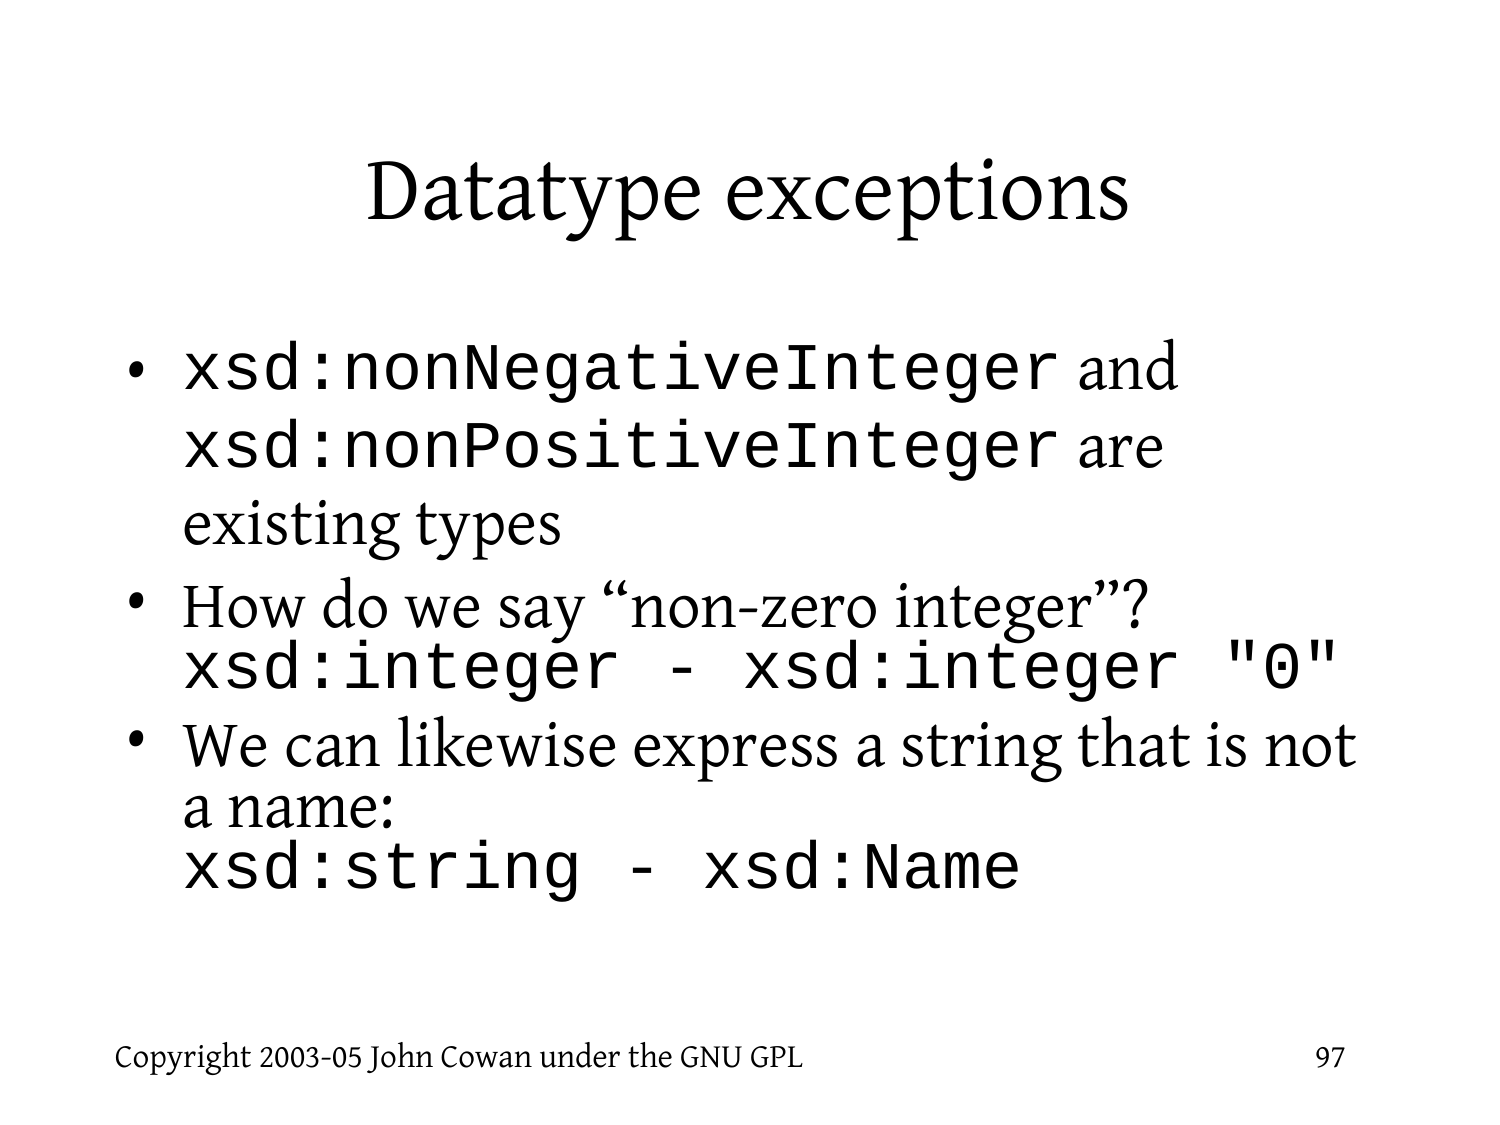

# Datatype exceptions
xsd:nonNegativeInteger and xsd:nonPositiveInteger are existing types
How do we say “non-zero integer”?
xsd:integer - xsd:integer "0"
We can likewise express a string that is not a name:
xsd:string - xsd:Name